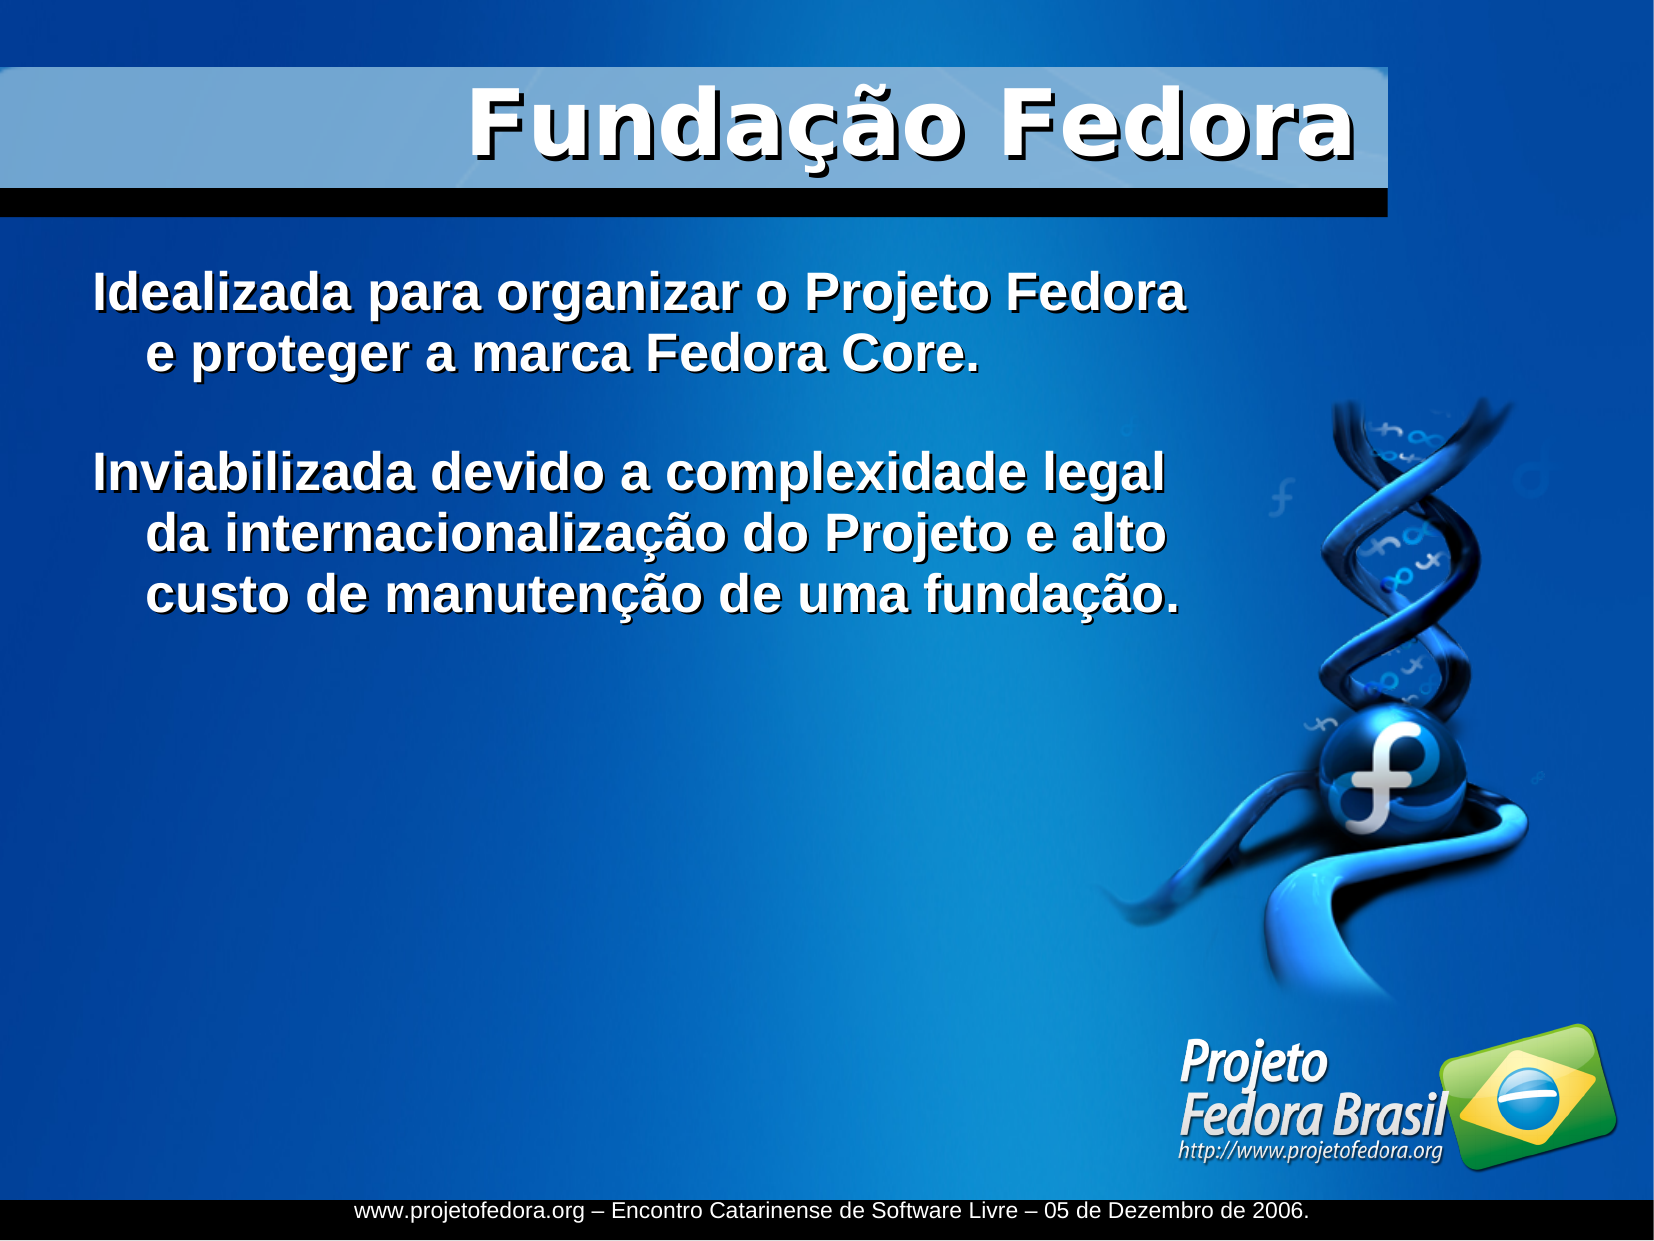

Fundação Fedora
# Idealizada para organizar o Projeto Fedora e proteger a marca Fedora Core.
Inviabilizada devido a complexidade legal da internacionalização do Projeto e alto custo de manutenção de uma fundação.
www.projetofedora.org – Encontro Catarinense de Software Livre – 05 de Dezembro de 2006.